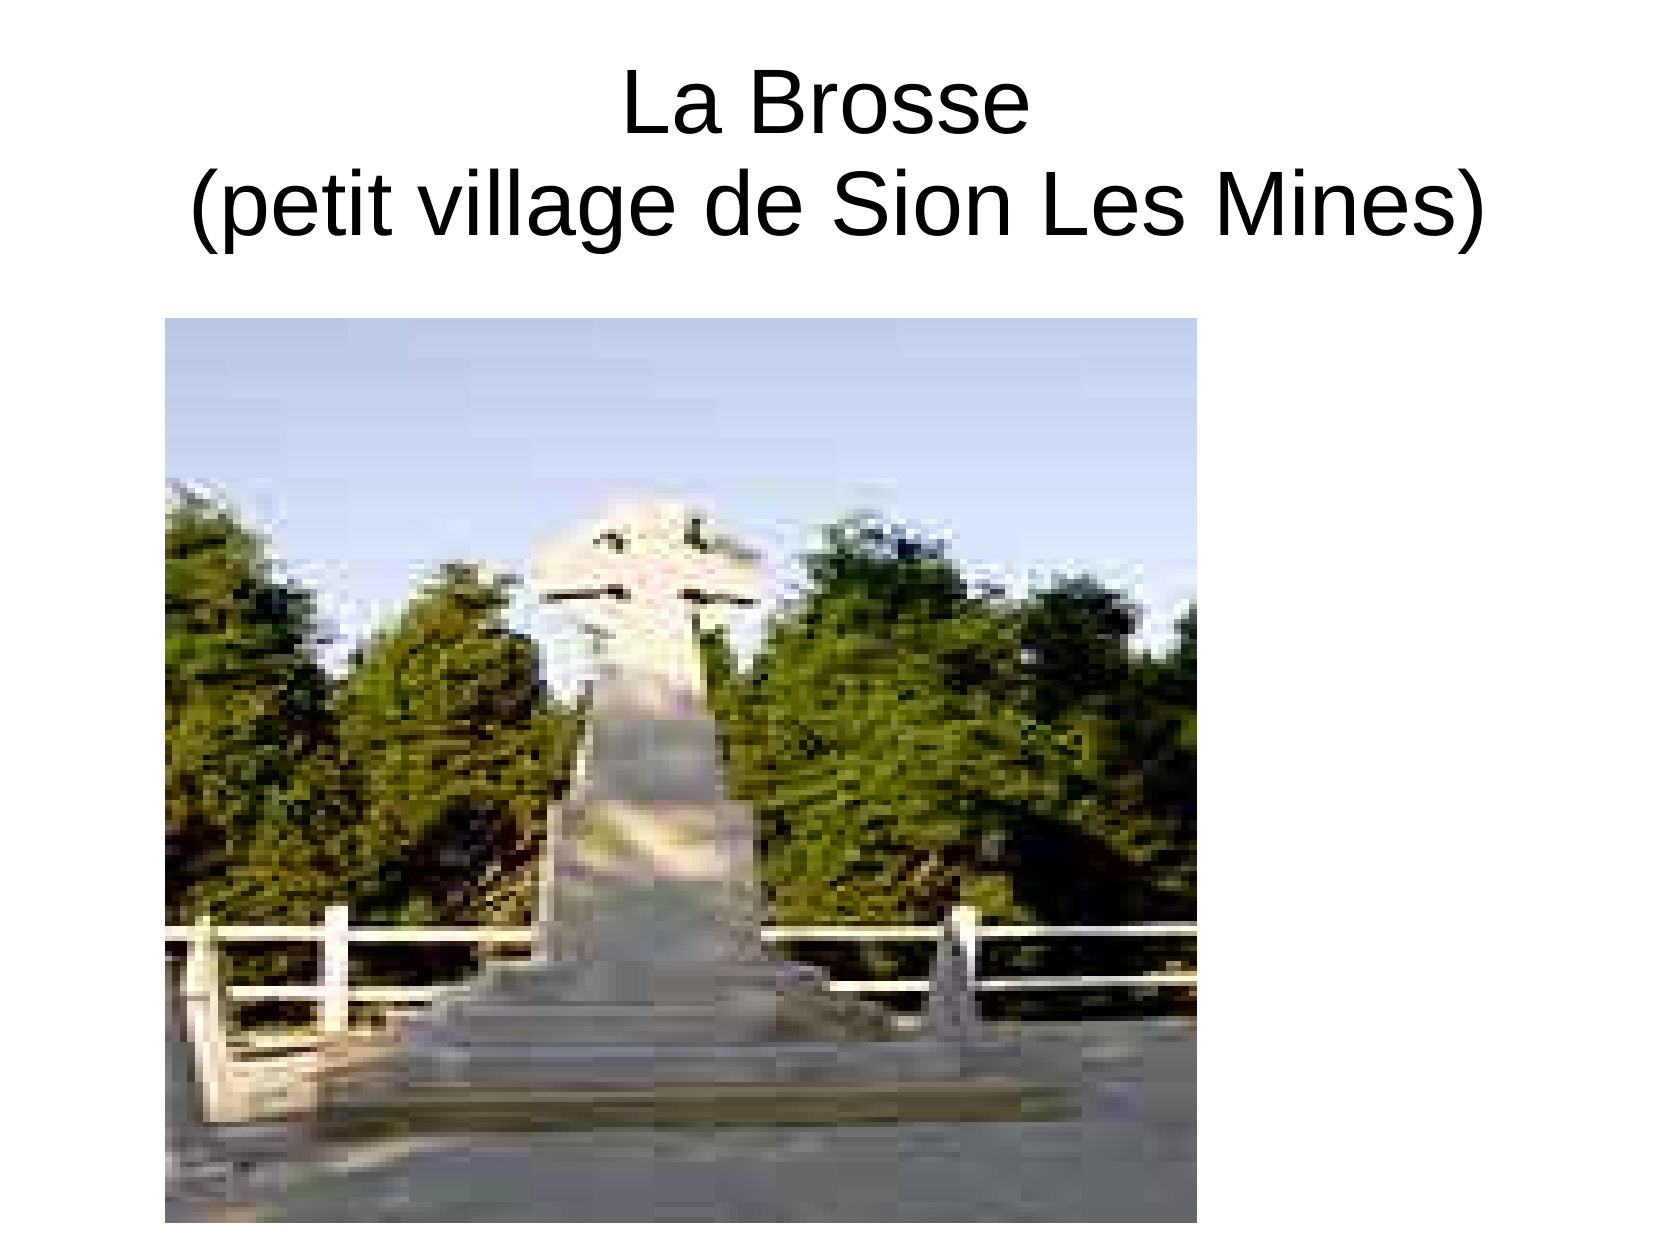

# La Brosse (petit village de Sion Les Mines)